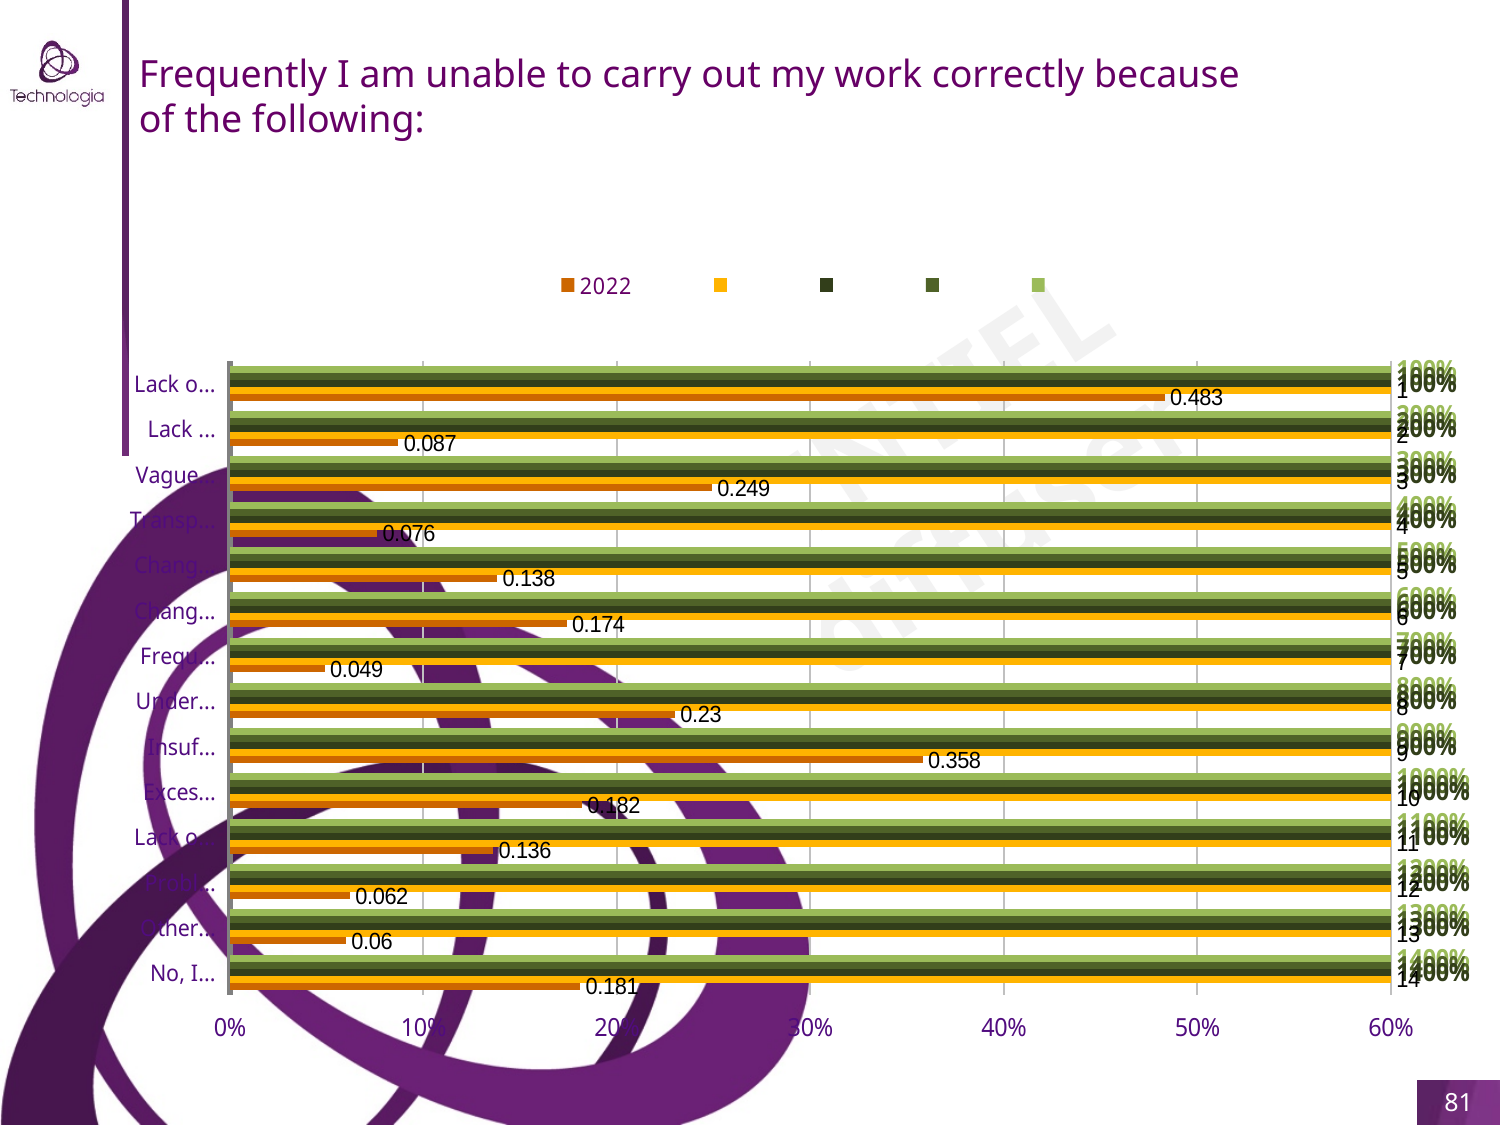

# Frequently I am unable to carry out my work correctly because of the following:
[unsupported chart]